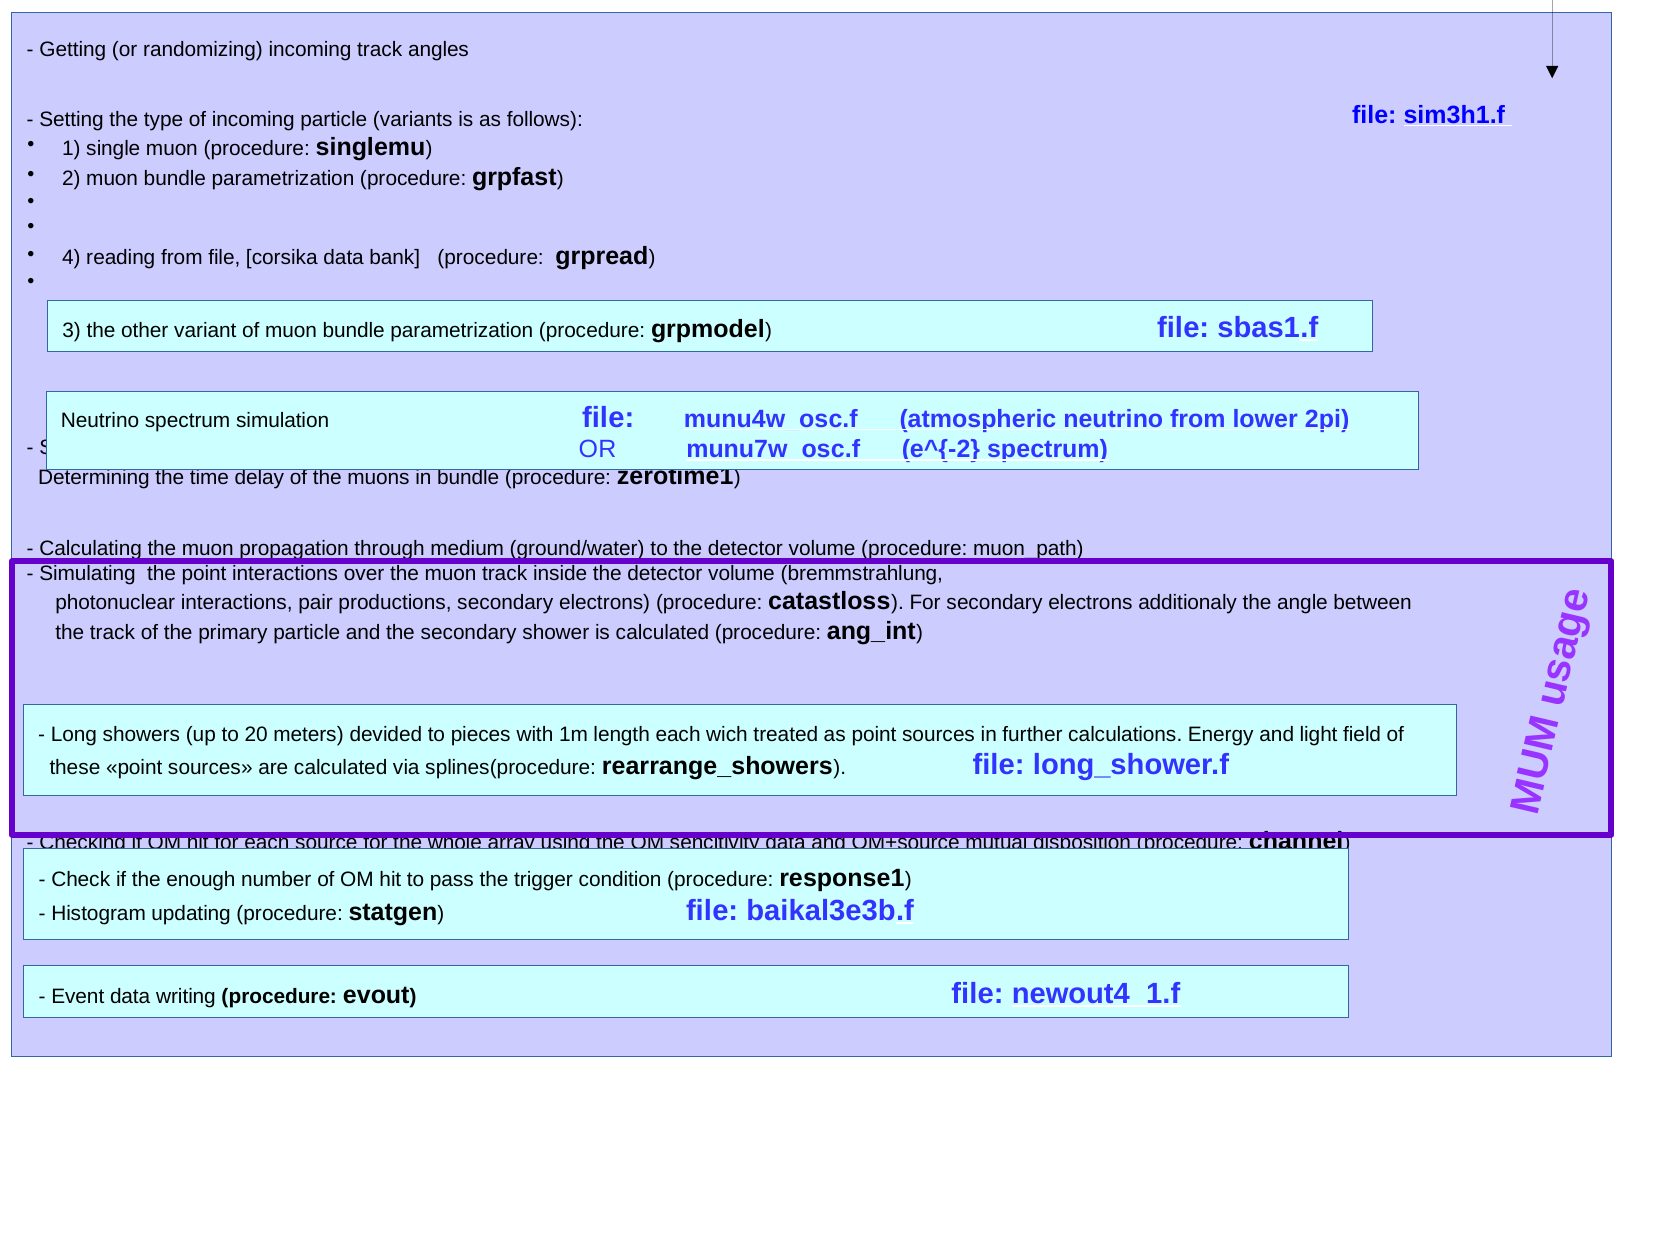

Simulation loop
- Getting (or randomizing) incoming track angles
- Setting the type of incoming particle (variants is as follows):
1) single muon (procedure: singlemu)
2) muon bundle parametrization (procedure: grpfast)
4) reading from file, [corsika data bank] (procedure: grpread)
- Setting the input point of the track (procedure: inout2)
 Determining the time delay of the muons in bundle (procedure: zerotime1)
- Calculating the muon propagation through medium (ground/water) to the detector volume (procedure: muon_path)
- Simulating the point interactions over the muon track inside the detector volume (bremmstrahlung,
 photonuclear interactions, pair productions, secondary electrons) (procedure: catastloss). For secondary electrons additionaly the angle between
 the track of the primary particle and the secondary shower is calculated (procedure: ang_int)
- Checking if OM hit for each source for the whole array using the OM sencitivity data and OM+source mutual disposition (procedure: channel)
file: sim3h1.f
3) the other variant of muon bundle parametrization (procedure: grpmodel) file: sbas1.f
Neutrino spectrum simulation file: munu4w_osc.f (atmospheric neutrino from lower 2pi)
 OR munu7w_osc.f (e^{-2} spectrum)
MUM usage
- Long showers (up to 20 meters) devided to pieces with 1m length each wich treated as point sources in further calculations. Energy and light field of
 these «point sources» are calculated via splines(procedure: rearrange_showers). file: long_shower.f
- Check if the enough number of OM hit to pass the trigger condition (procedure: rеsponse1)
- Histogram updating (procedure: statgen) file: baikal3e3b.f
- Запись события в выходной файл (ф: evout) файл: newout4_1.f
- Event data writing (procedure: evout) file: newout4_1.f